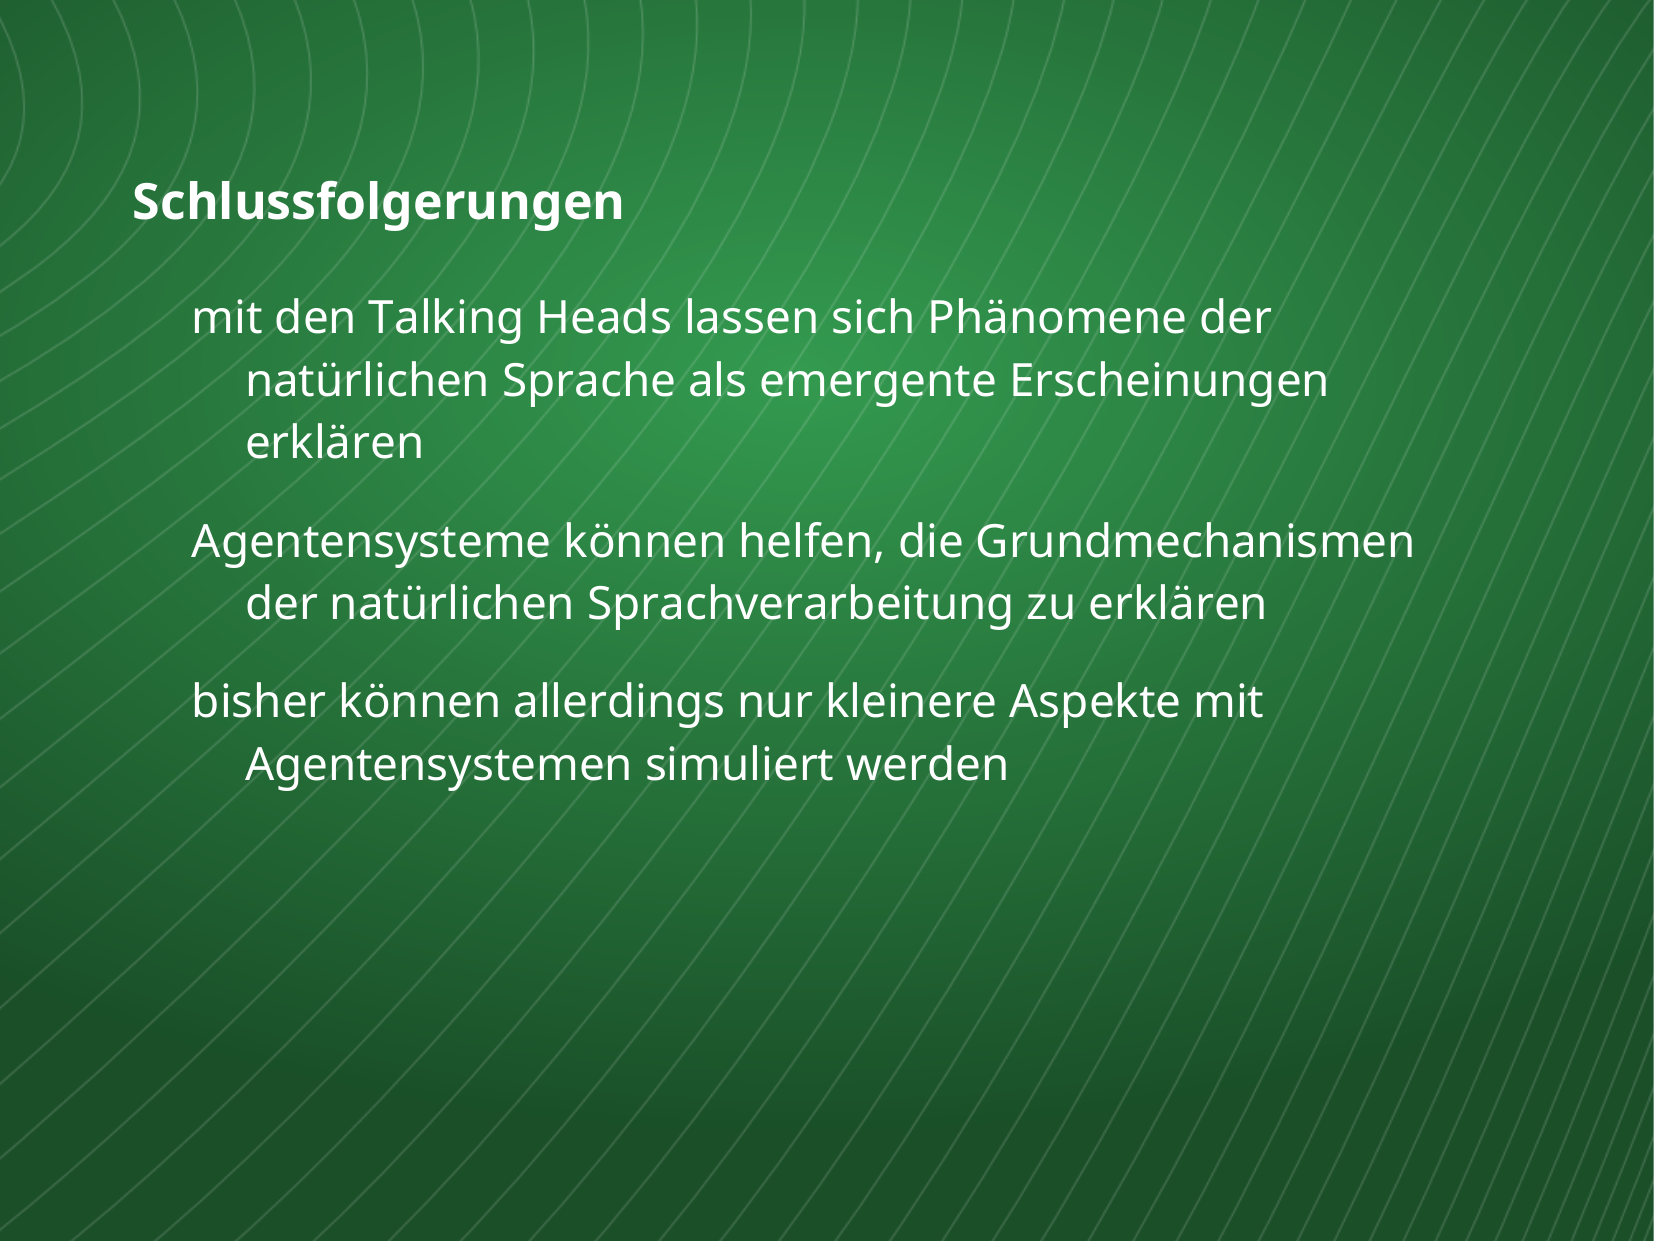

Schlussfolgerungen
mit den Talking Heads lassen sich Phänomene der natürlichen Sprache als emergente Erscheinungen erklären
Agentensysteme können helfen, die Grundmechanismen der natürlichen Sprachverarbeitung zu erklären
bisher können allerdings nur kleinere Aspekte mit Agentensystemen simuliert werden